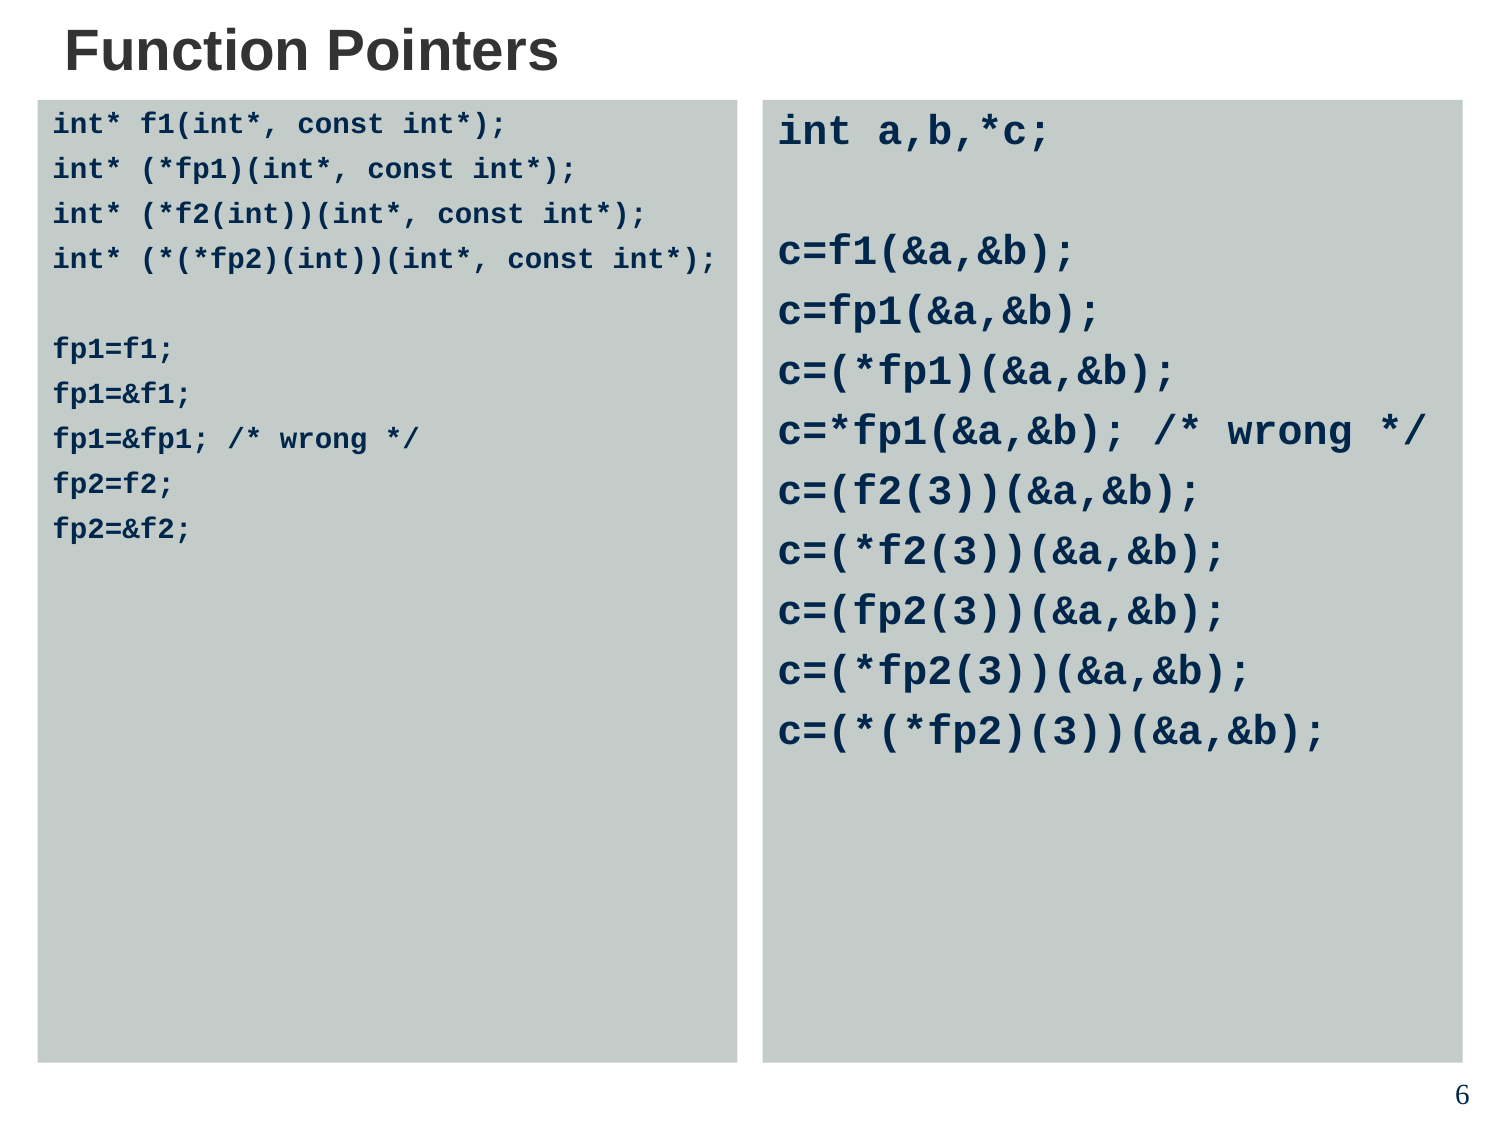

# Function Pointers
int* f1(int*, const int*);
int* (*fp1)(int*, const int*);
int* (*f2(int))(int*, const int*);
int* (*(*fp2)(int))(int*, const int*);
fp1=f1;
fp1=&f1;
fp1=&fp1; /* wrong */
fp2=f2;
fp2=&f2;
int a,b,*c;
c=f1(&a,&b);
c=fp1(&a,&b);
c=(*fp1)(&a,&b);
c=*fp1(&a,&b); /* wrong */
c=(f2(3))(&a,&b);
c=(*f2(3))(&a,&b);
c=(fp2(3))(&a,&b);
c=(*fp2(3))(&a,&b);
c=(*(*fp2)(3))(&a,&b);